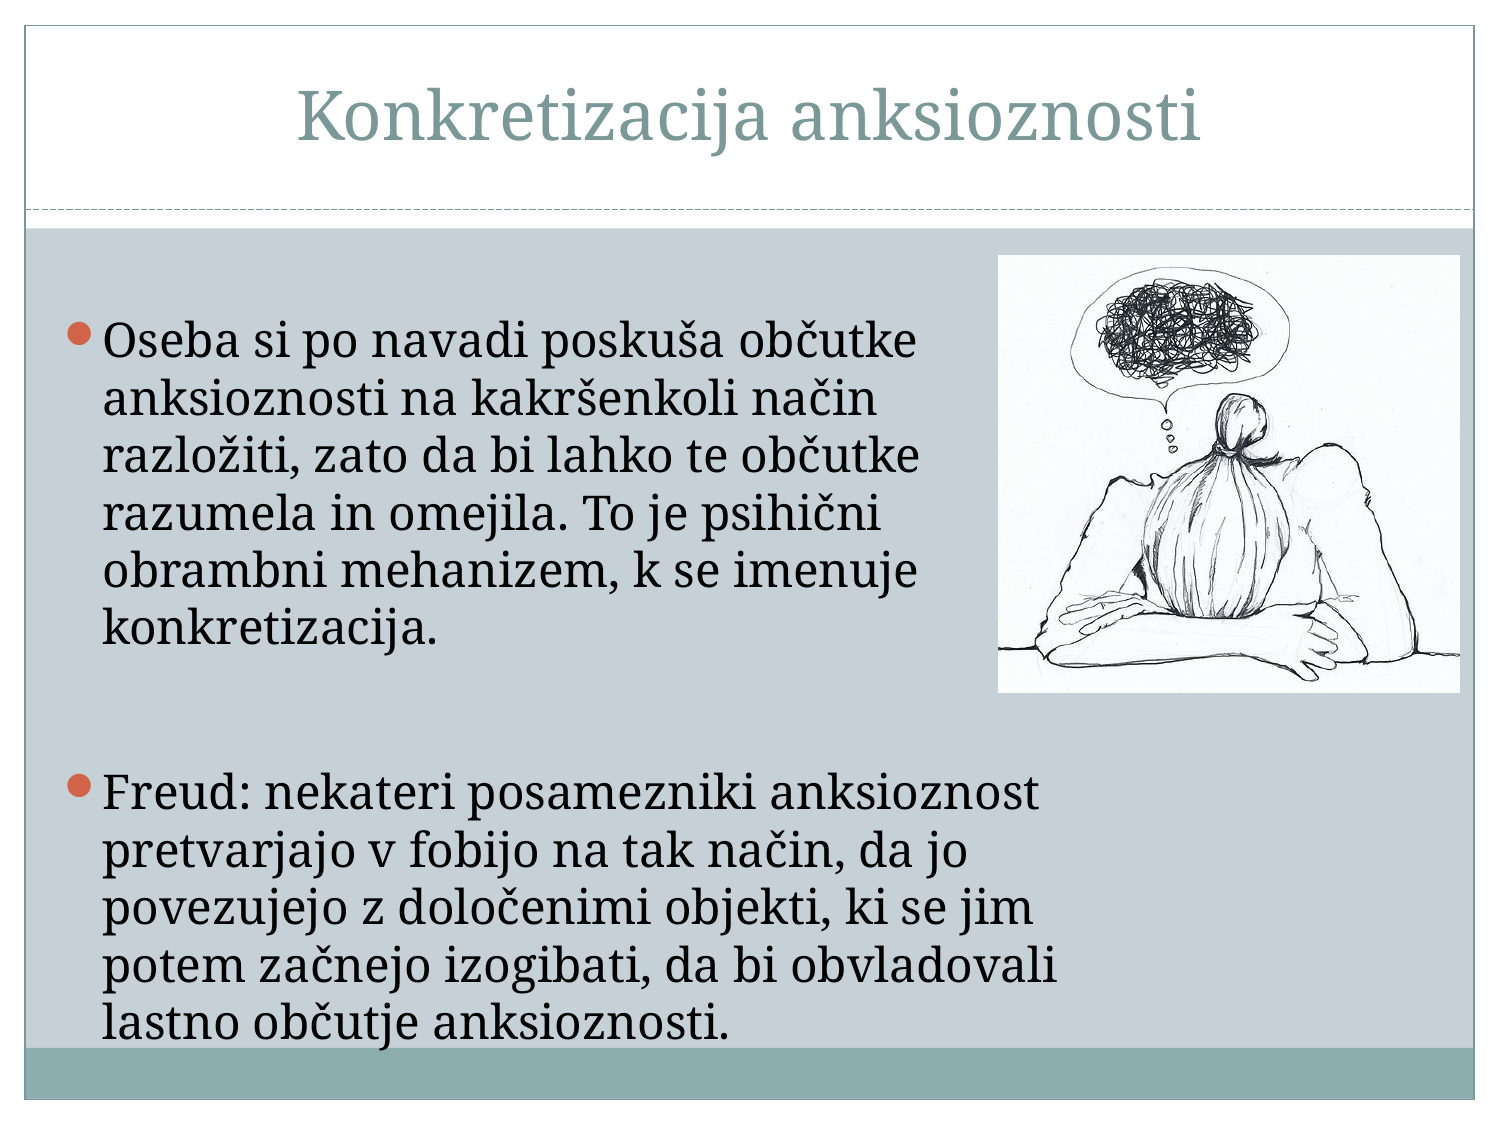

# Konkretizacija anksioznosti
Oseba si po navadi poskuša občutke anksioznosti na kakršenkoli način razložiti, zato da bi lahko te občutke razumela in omejila. To je psihični obrambni mehanizem, k se imenuje konkretizacija.
Freud: nekateri posamezniki anksioznost pretvarjajo v fobijo na tak način, da jo povezujejo z določenimi objekti, ki se jim potem začnejo izogibati, da bi obvladovali lastno občutje anksioznosti.